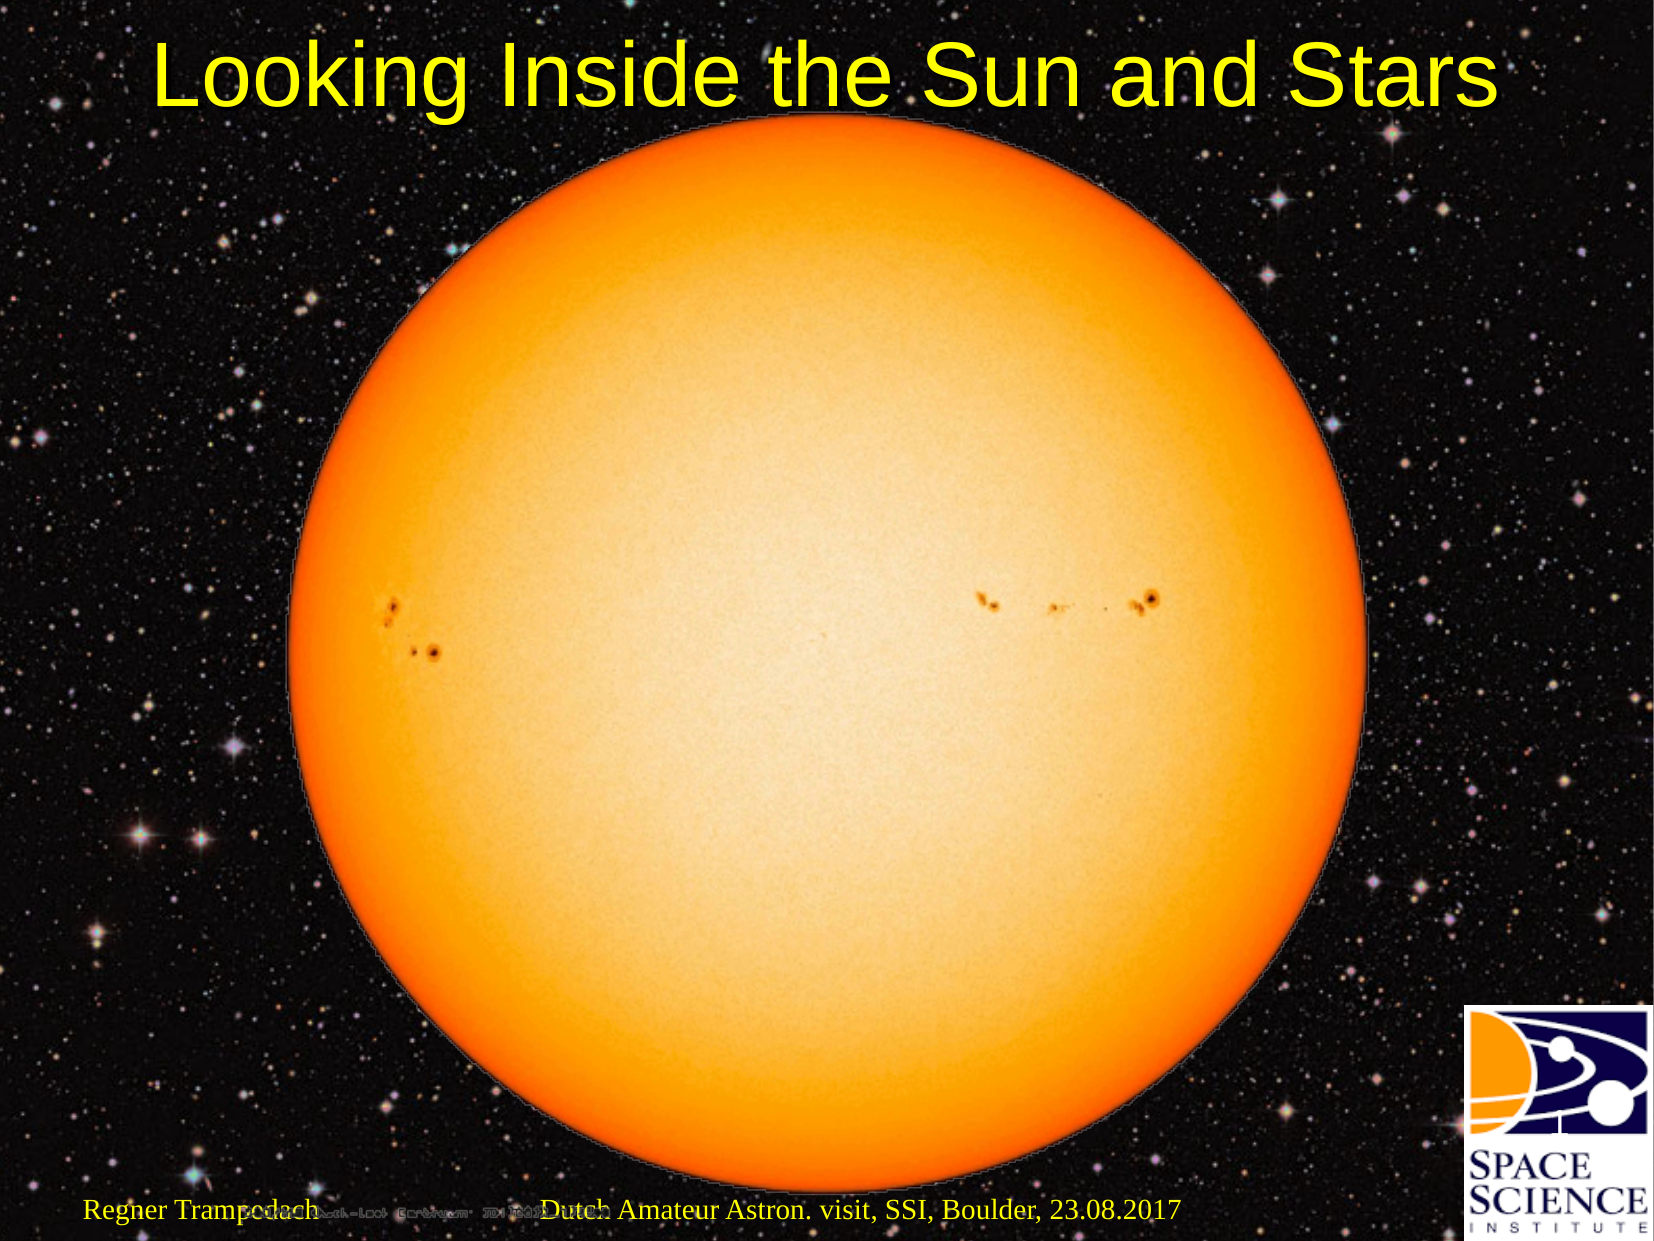

# Looking Inside the Sun and Stars